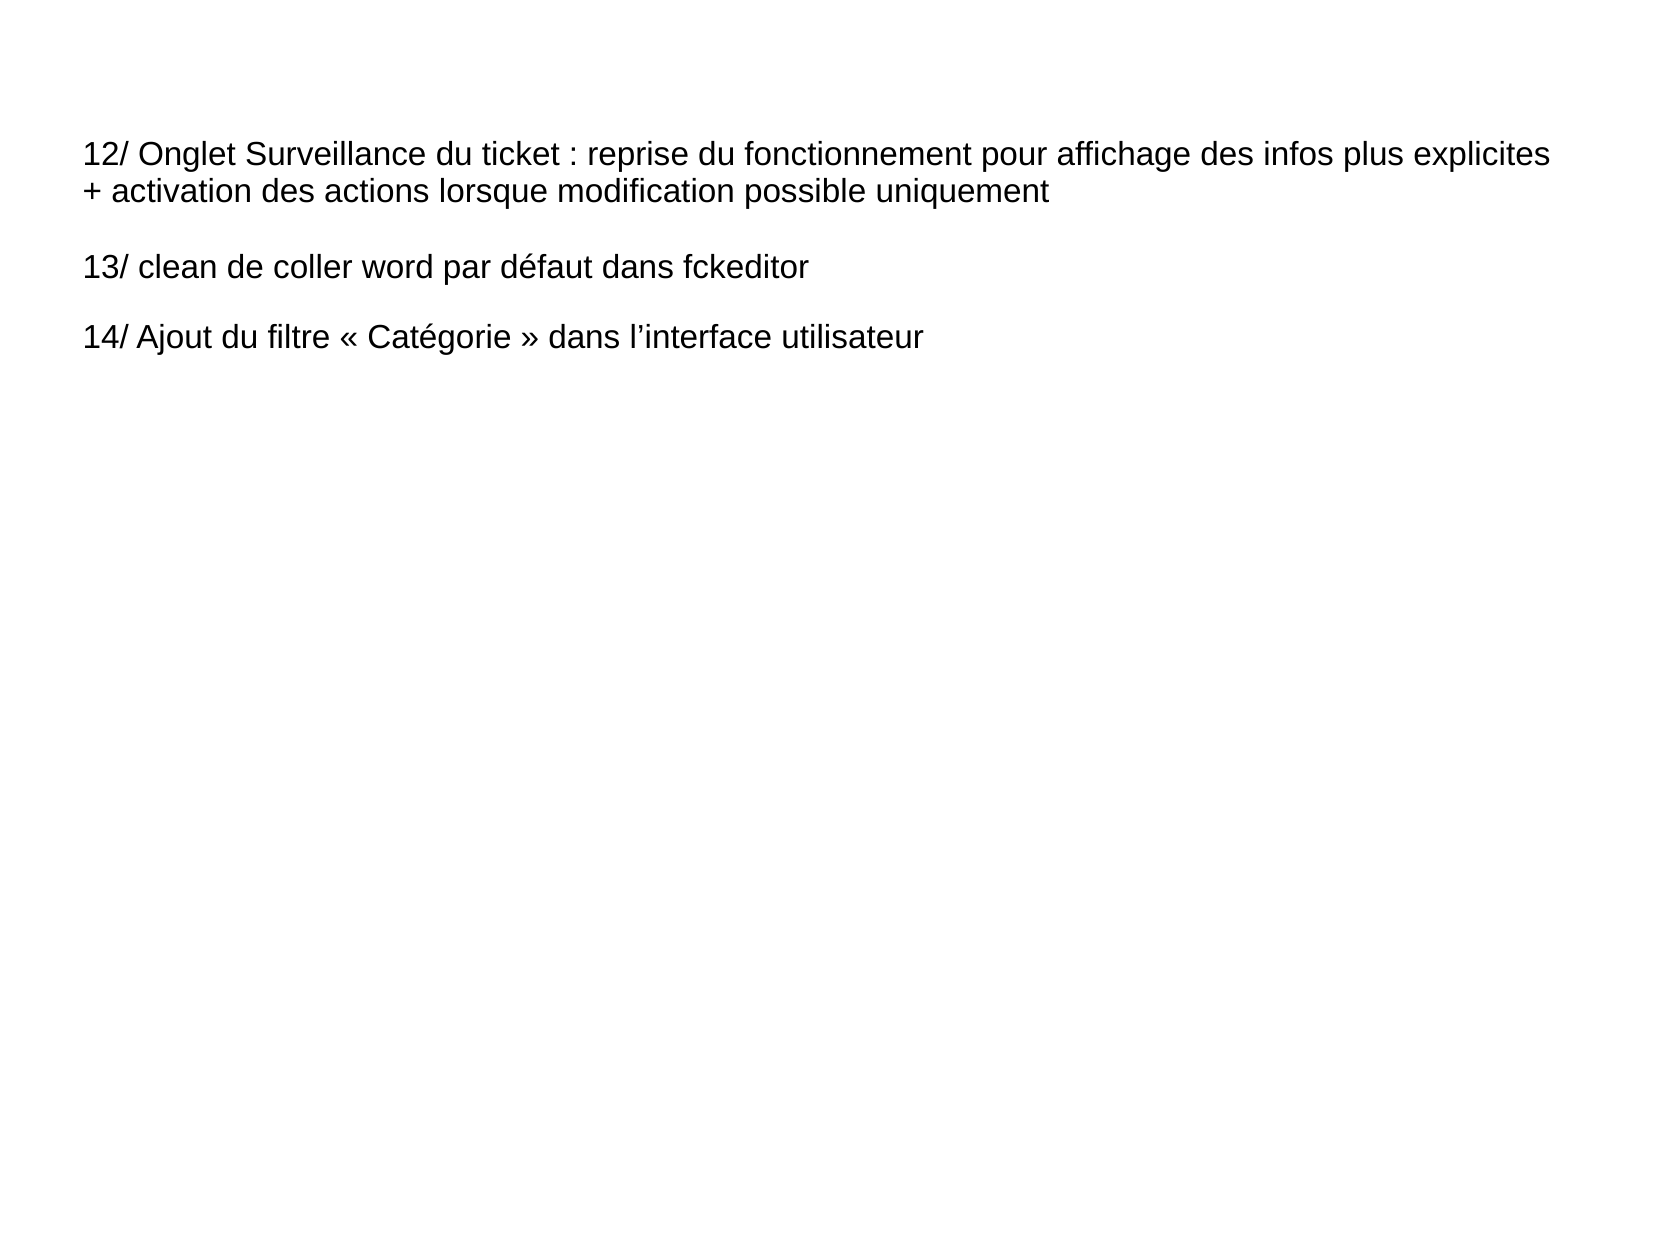

12/ Onglet Surveillance du ticket : reprise du fonctionnement pour affichage des infos plus explicites + activation des actions lorsque modification possible uniquement
13/ clean de coller word par défaut dans fckeditor
# 14/ Ajout du filtre « Catégorie » dans l’interface utilisateur